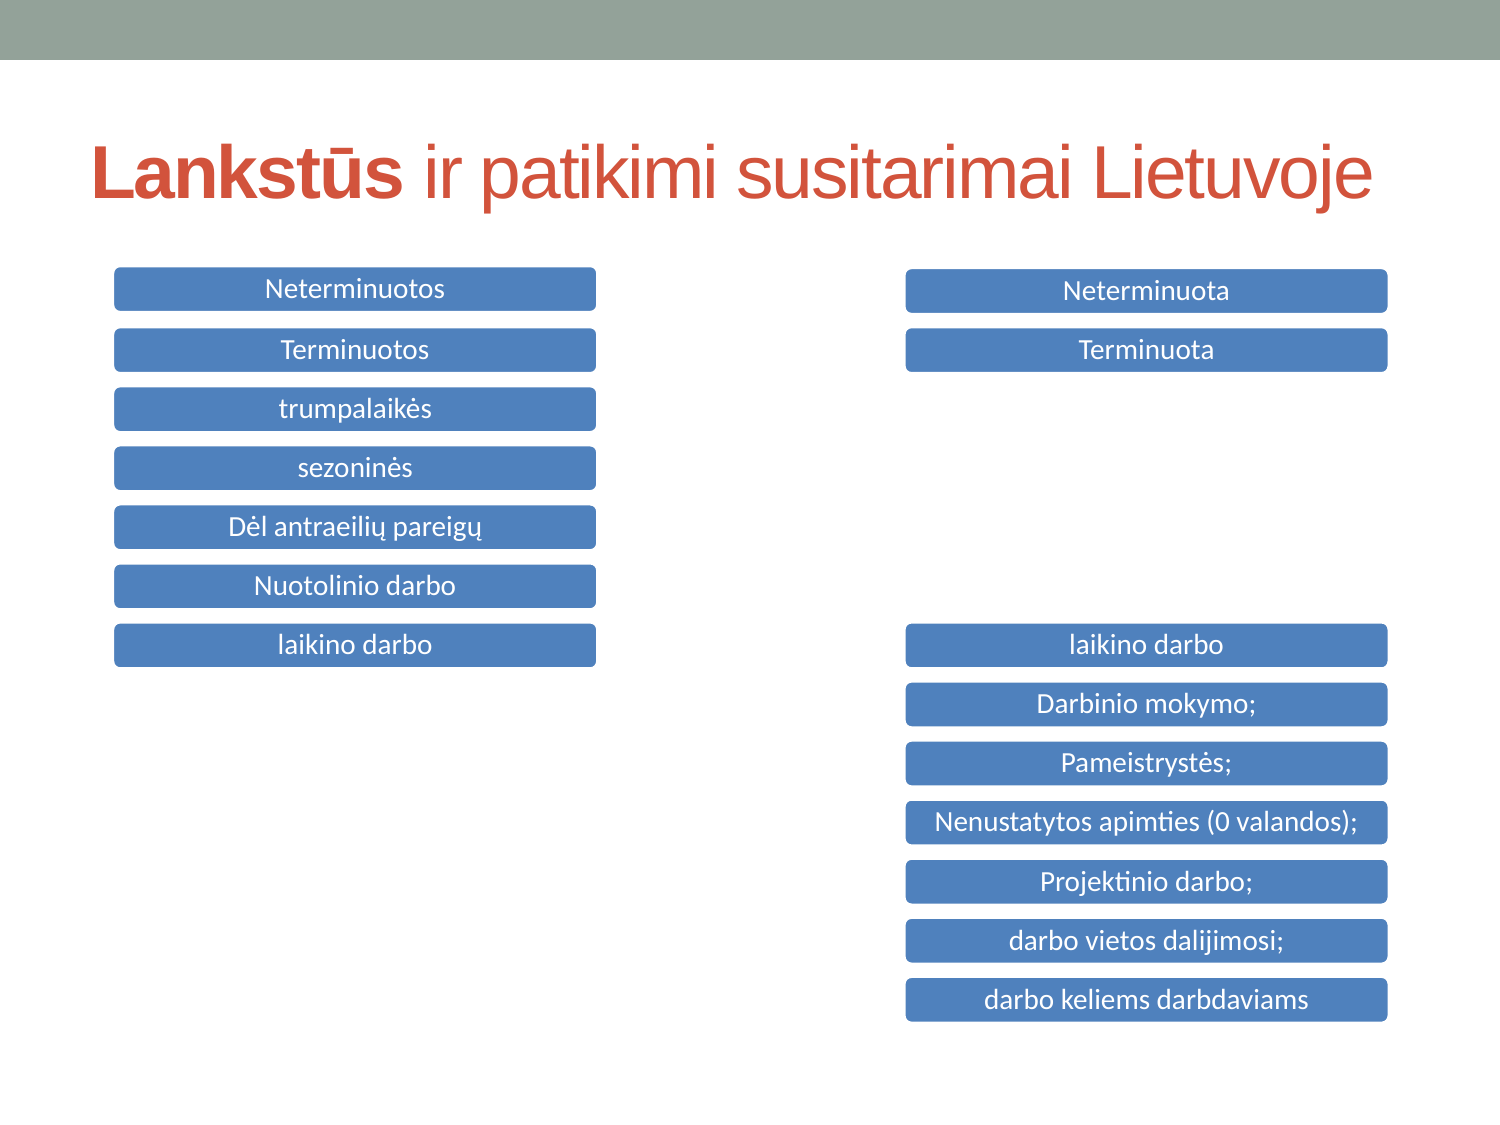

# Lankstūs ir patikimi susitarimai Lietuvoje
Neterminuotos
Neterminuota
Terminuotos
Terminuota
trumpalaikės
sezoninės
Dėl antraeilių pareigų
Nuotolinio darbo
laikino darbo
laikino darbo
Darbinio mokymo;
Pameistrystės;
Nenustatytos apimties (0 valandos);
Projektinio darbo;
darbo vietos dalijimosi;
darbo keliems darbdaviams